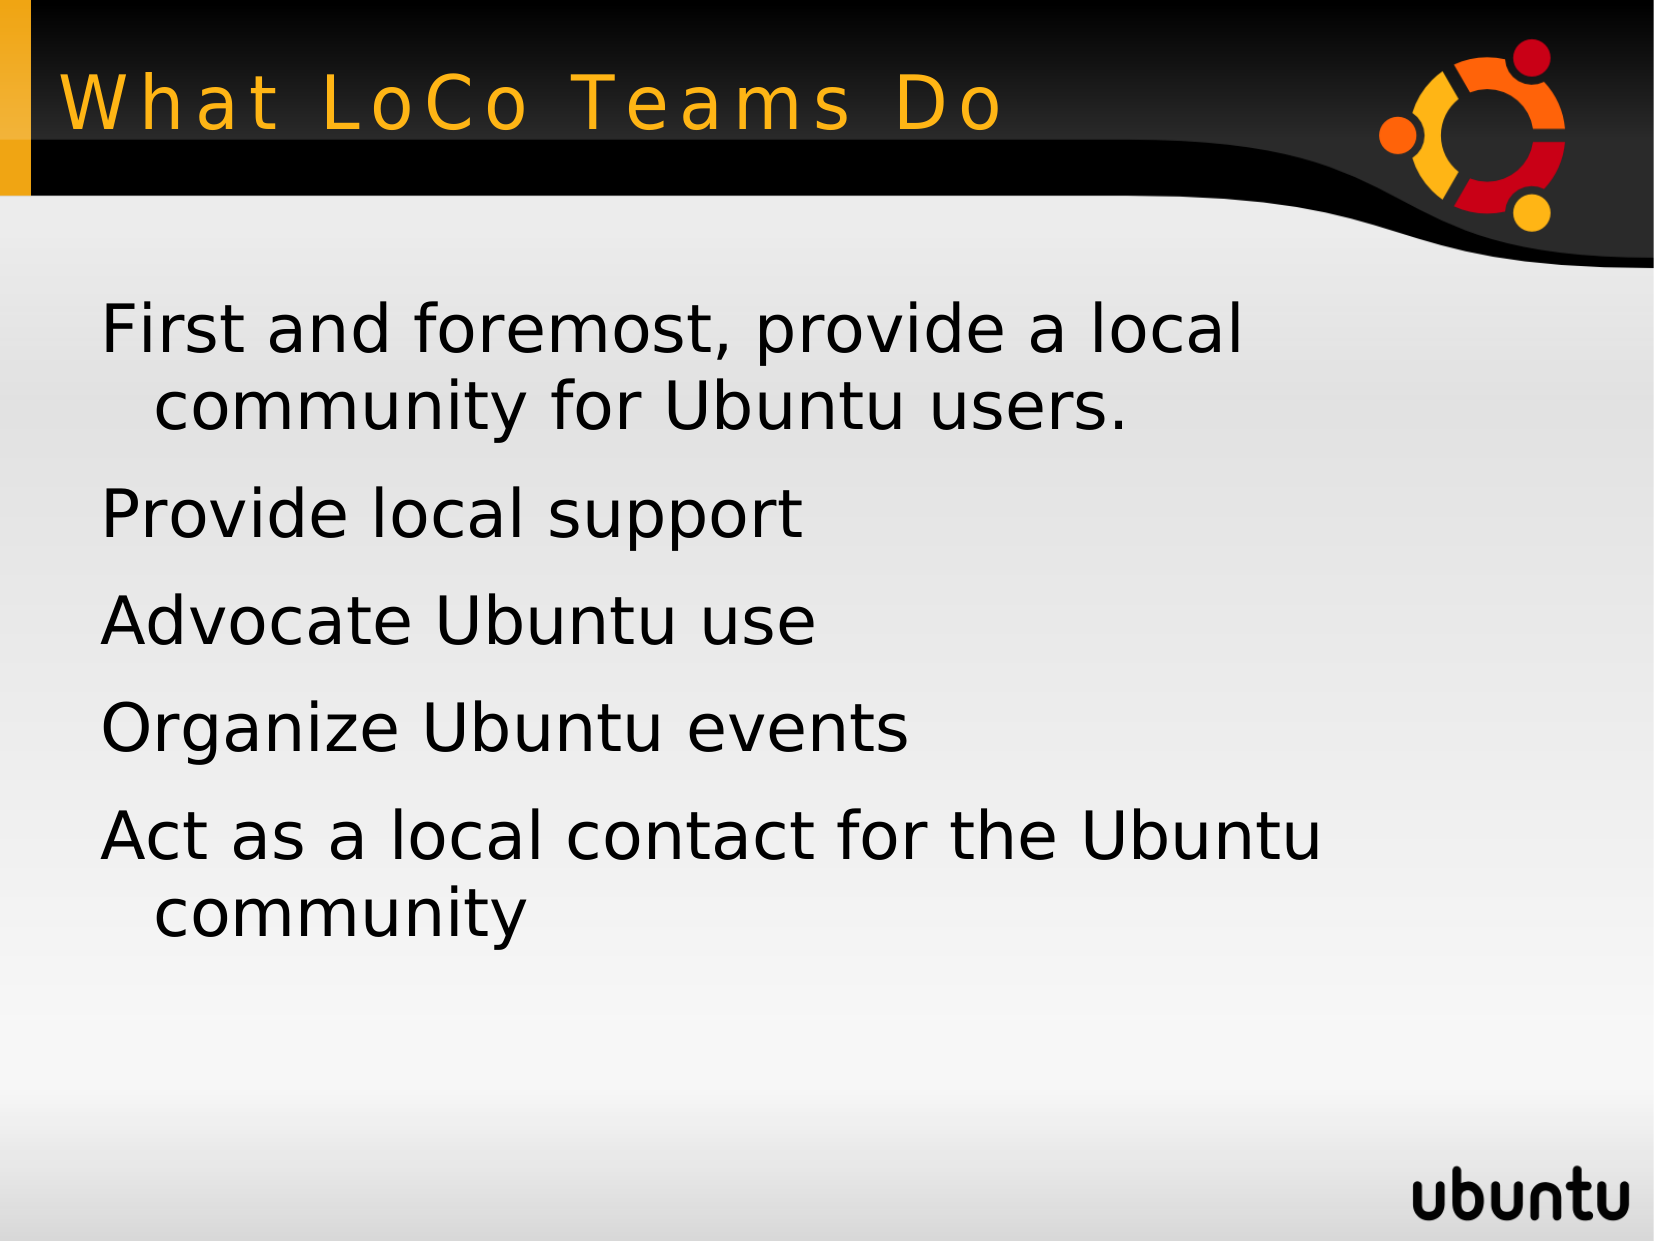

# What LoCo Teams Do
First and foremost, provide a local community for Ubuntu users.
Provide local support
Advocate Ubuntu use
Organize Ubuntu events
Act as a local contact for the Ubuntu community